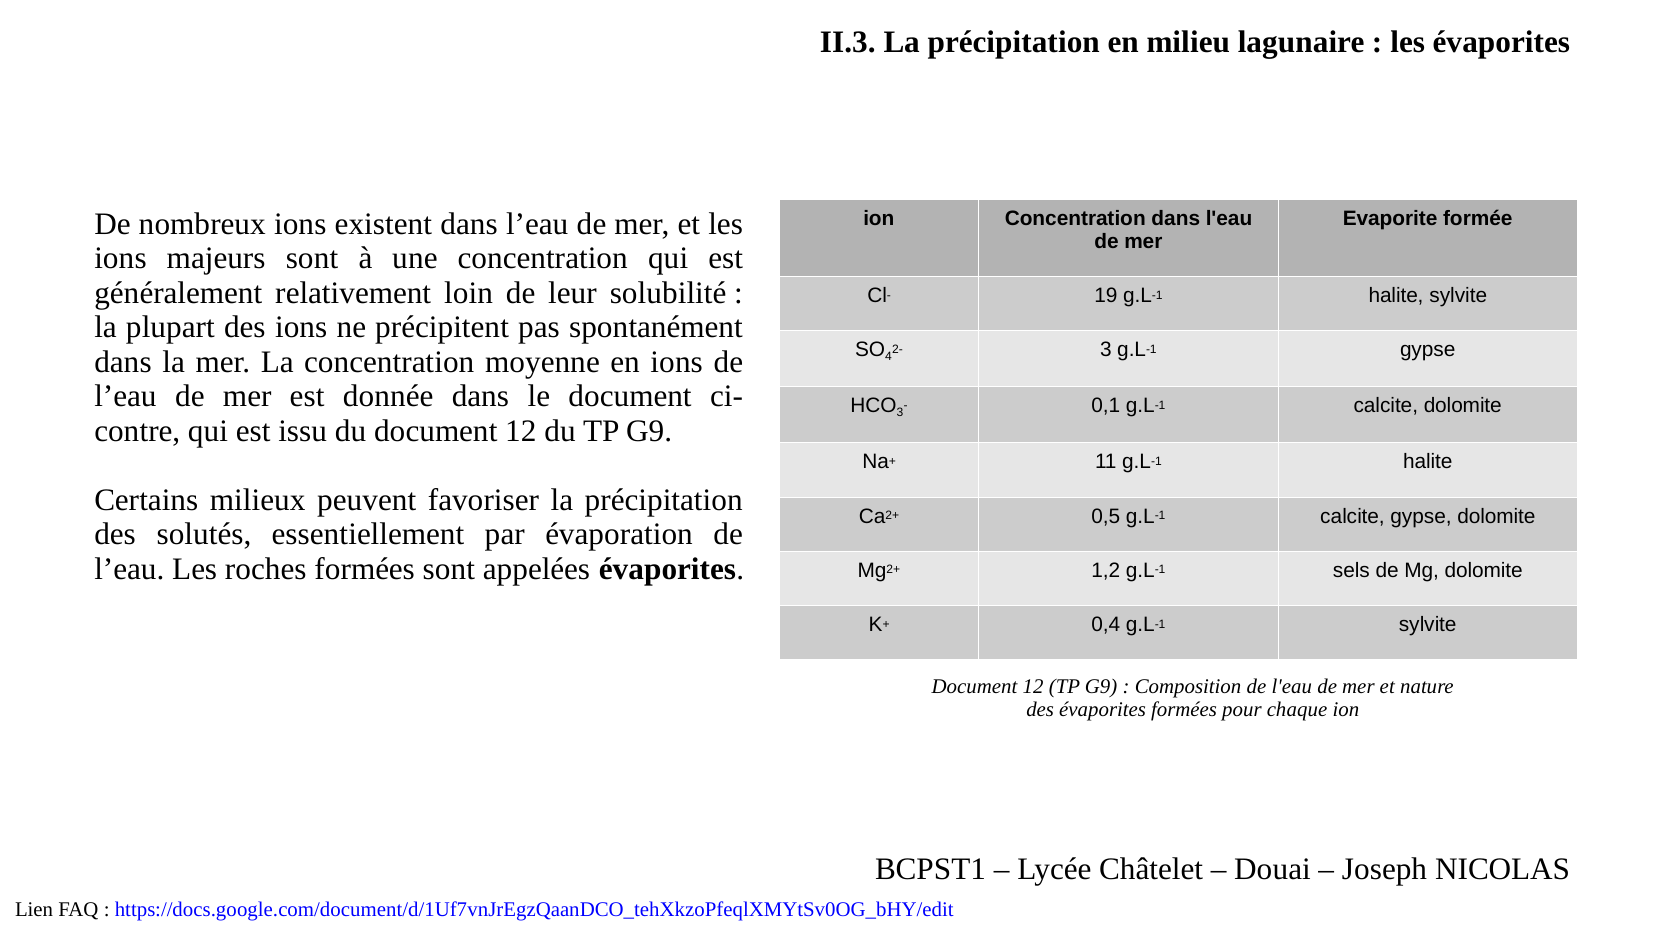

II.3. La précipitation en milieu lagunaire : les évaporites
| ion | Concentration dans l'eau de mer | Evaporite formée |
| --- | --- | --- |
| Cl- | 19 g.L-1 | halite, sylvite |
| SO42- | 3 g.L-1 | gypse |
| HCO3- | 0,1 g.L-1 | calcite, dolomite |
| Na+ | 11 g.L-1 | halite |
| Ca2+ | 0,5 g.L-1 | calcite, gypse, dolomite |
| Mg2+ | 1,2 g.L-1 | sels de Mg, dolomite |
| K+ | 0,4 g.L-1 | sylvite |
De nombreux ions existent dans l’eau de mer, et les ions majeurs sont à une concentration qui est généralement relativement loin de leur solubilité : la plupart des ions ne précipitent pas spontanément dans la mer. La concentration moyenne en ions de l’eau de mer est donnée dans le document ci-contre, qui est issu du document 12 du TP G9.
Certains milieux peuvent favoriser la précipitation des solutés, essentiellement par évaporation de l’eau. Les roches formées sont appelées évaporites.
Document 12 (TP G9) : Composition de l'eau de mer et nature des évaporites formées pour chaque ion
BCPST1 – Lycée Châtelet – Douai – Joseph NICOLAS
Lien FAQ : https://docs.google.com/document/d/1Uf7vnJrEgzQaanDCO_tehXkzoPfeqlXMYtSv0OG_bHY/edit